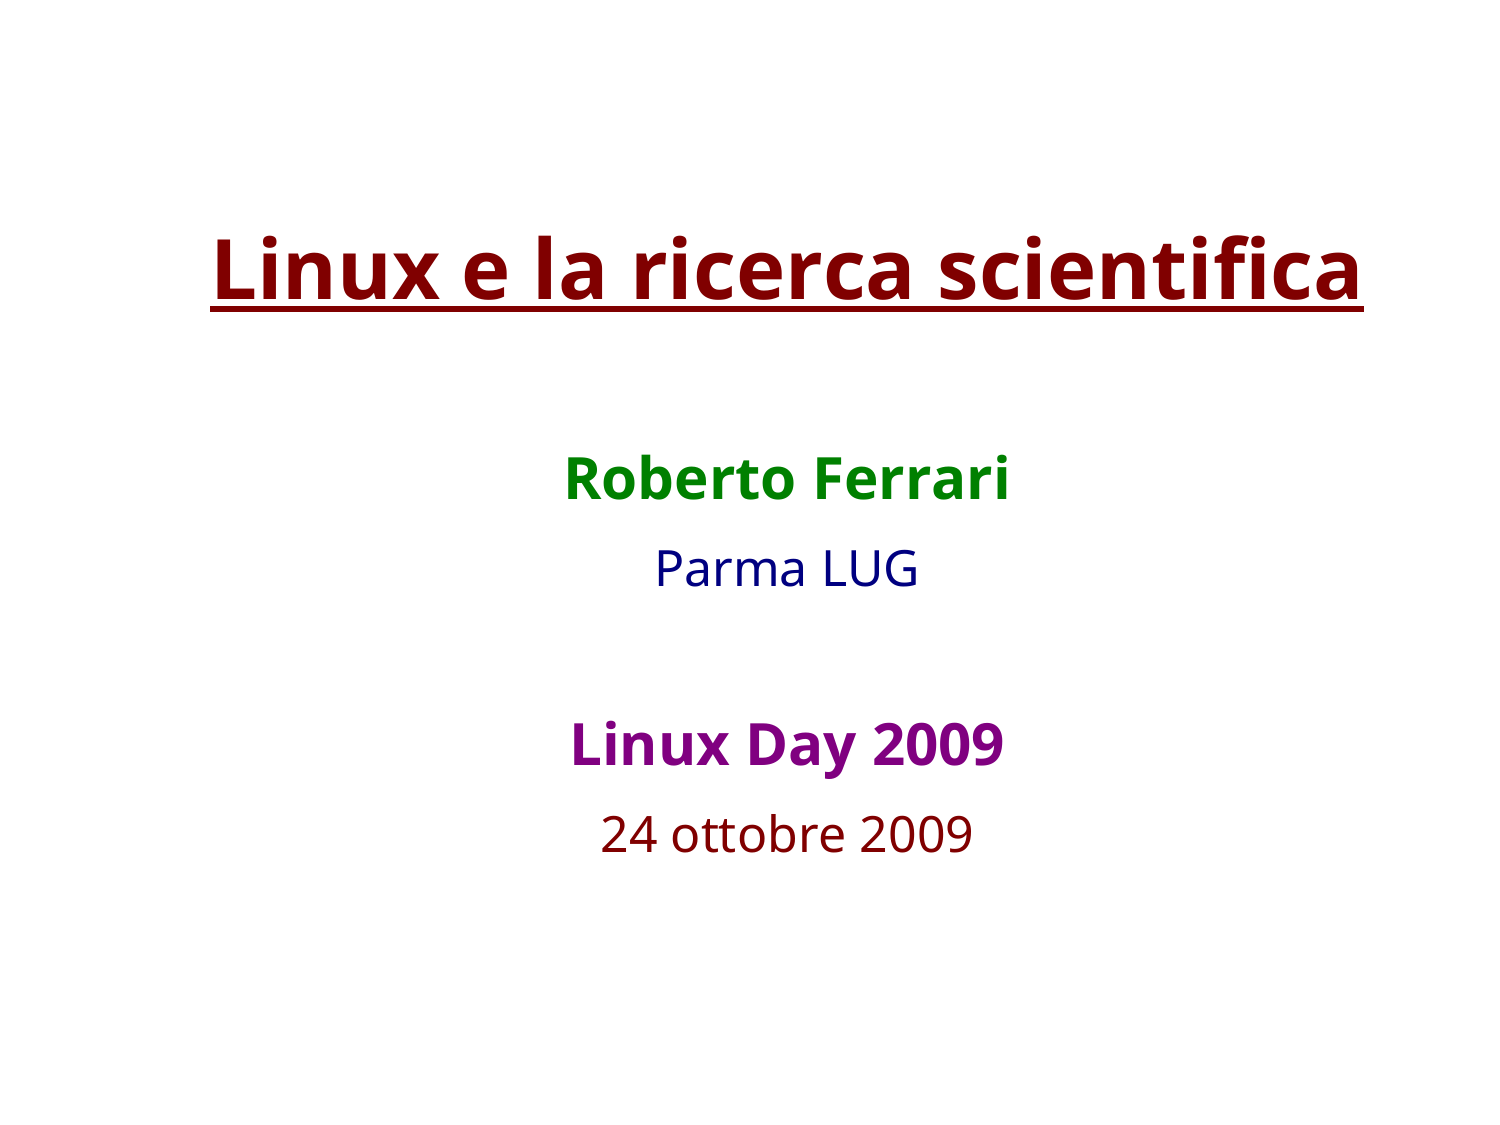

# Linux e la ricerca scientifica
Roberto Ferrari
Parma LUG
Linux Day 2009
24 ottobre 2009